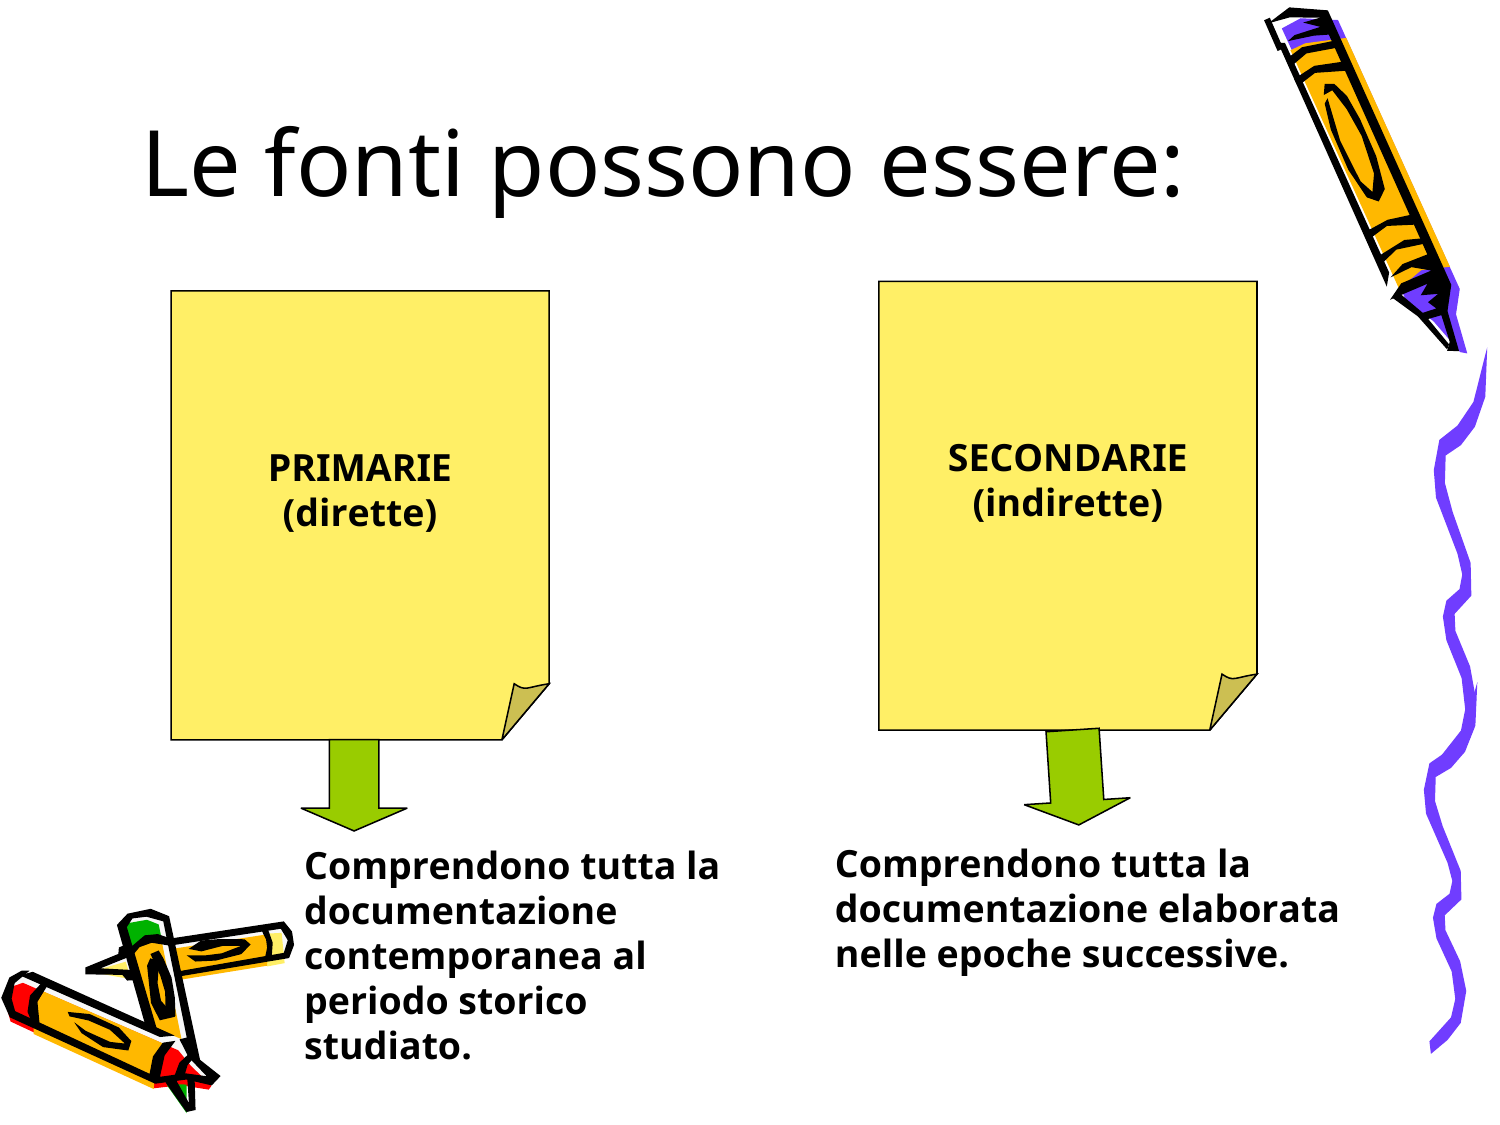

# Le fonti possono essere:
SECONDARIE
(indirette)
PRIMARIE
(dirette)
Comprendono tutta la documentazione elaborata nelle epoche successive.
Comprendono tutta la documentazione contemporanea al periodo storico studiato.